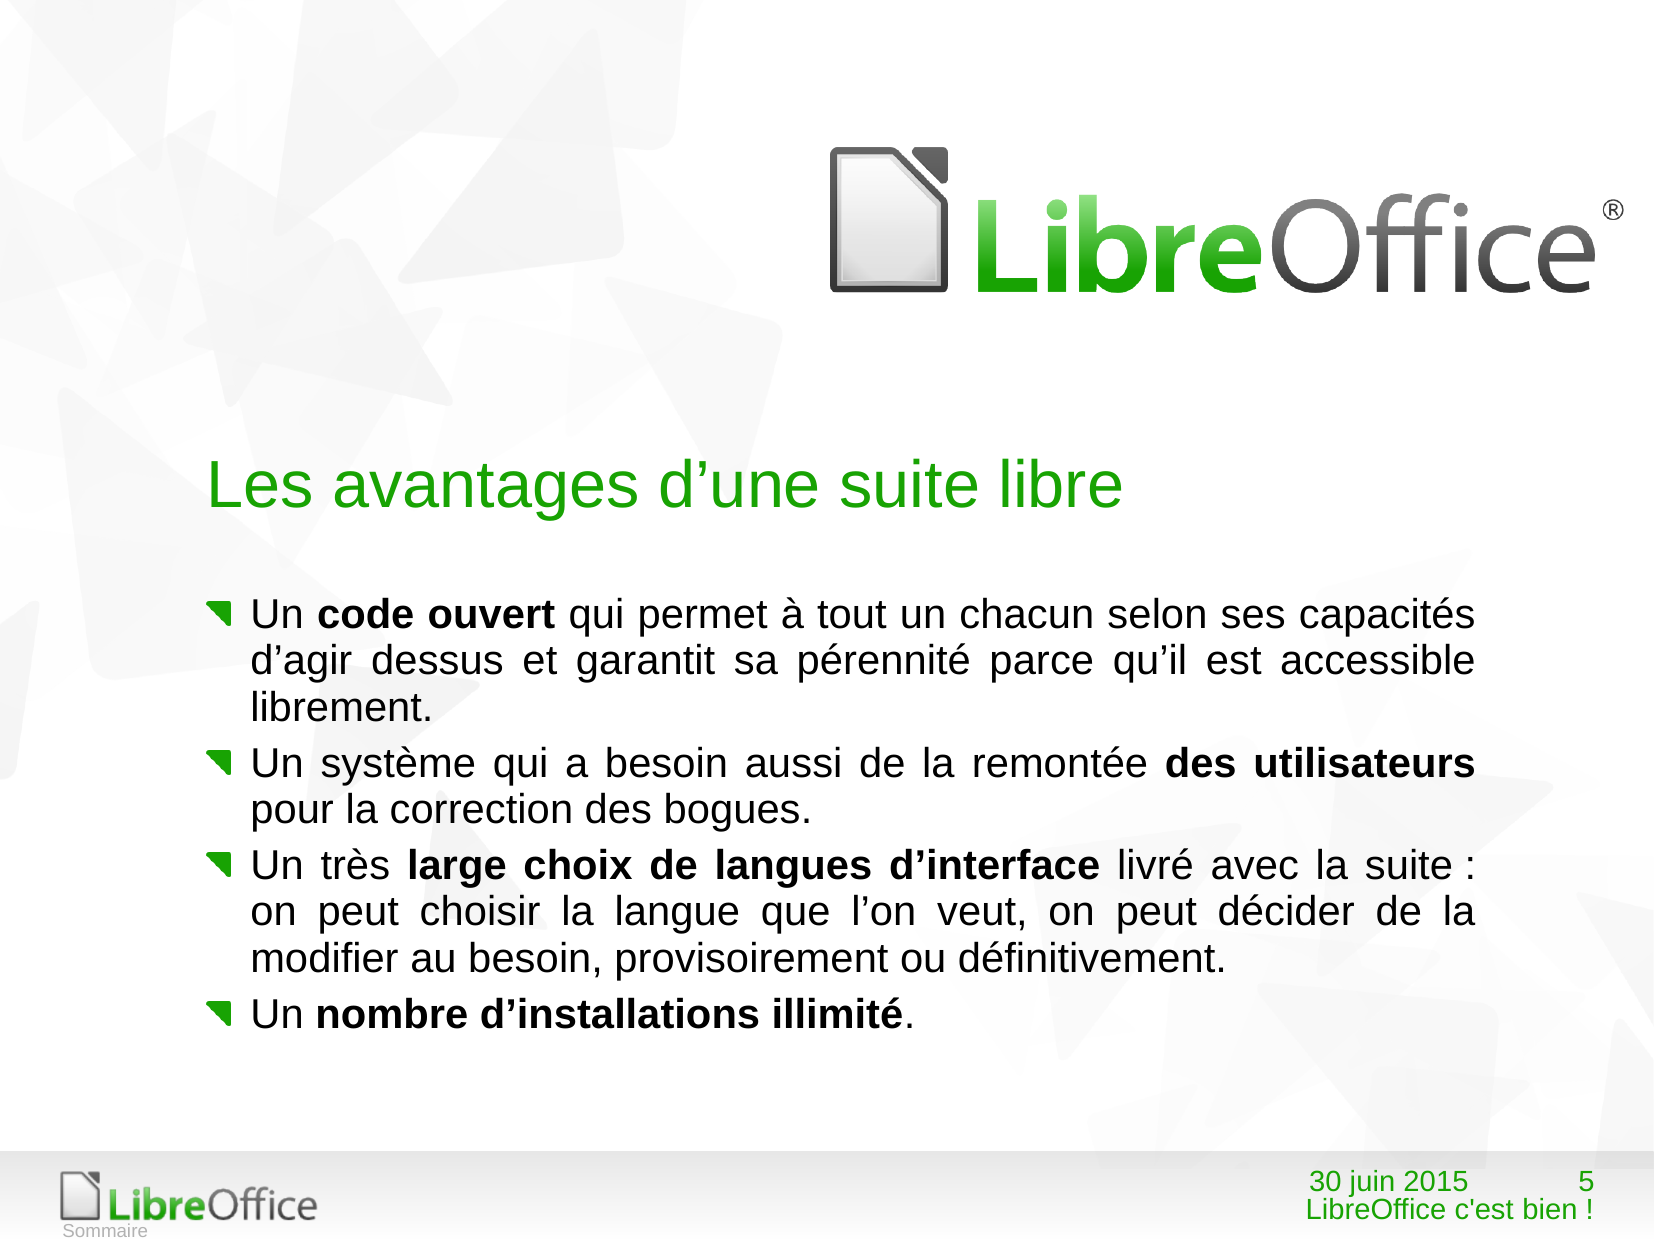

# Les avantages d’une suite libre
Un code ouvert qui permet à tout un chacun selon ses capacités d’agir dessus et garantit sa pérennité parce qu’il est accessible librement.
Un système qui a besoin aussi de la remontée des utilisateurs pour la correction des bogues.
Un très large choix de langues d’interface livré avec la suite : on peut choisir la langue que l’on veut, on peut décider de la modifier au besoin, provisoirement ou définitivement.
Un nombre d’installations illimité.
30 juin 2015
5
LibreOffice c'est bien !